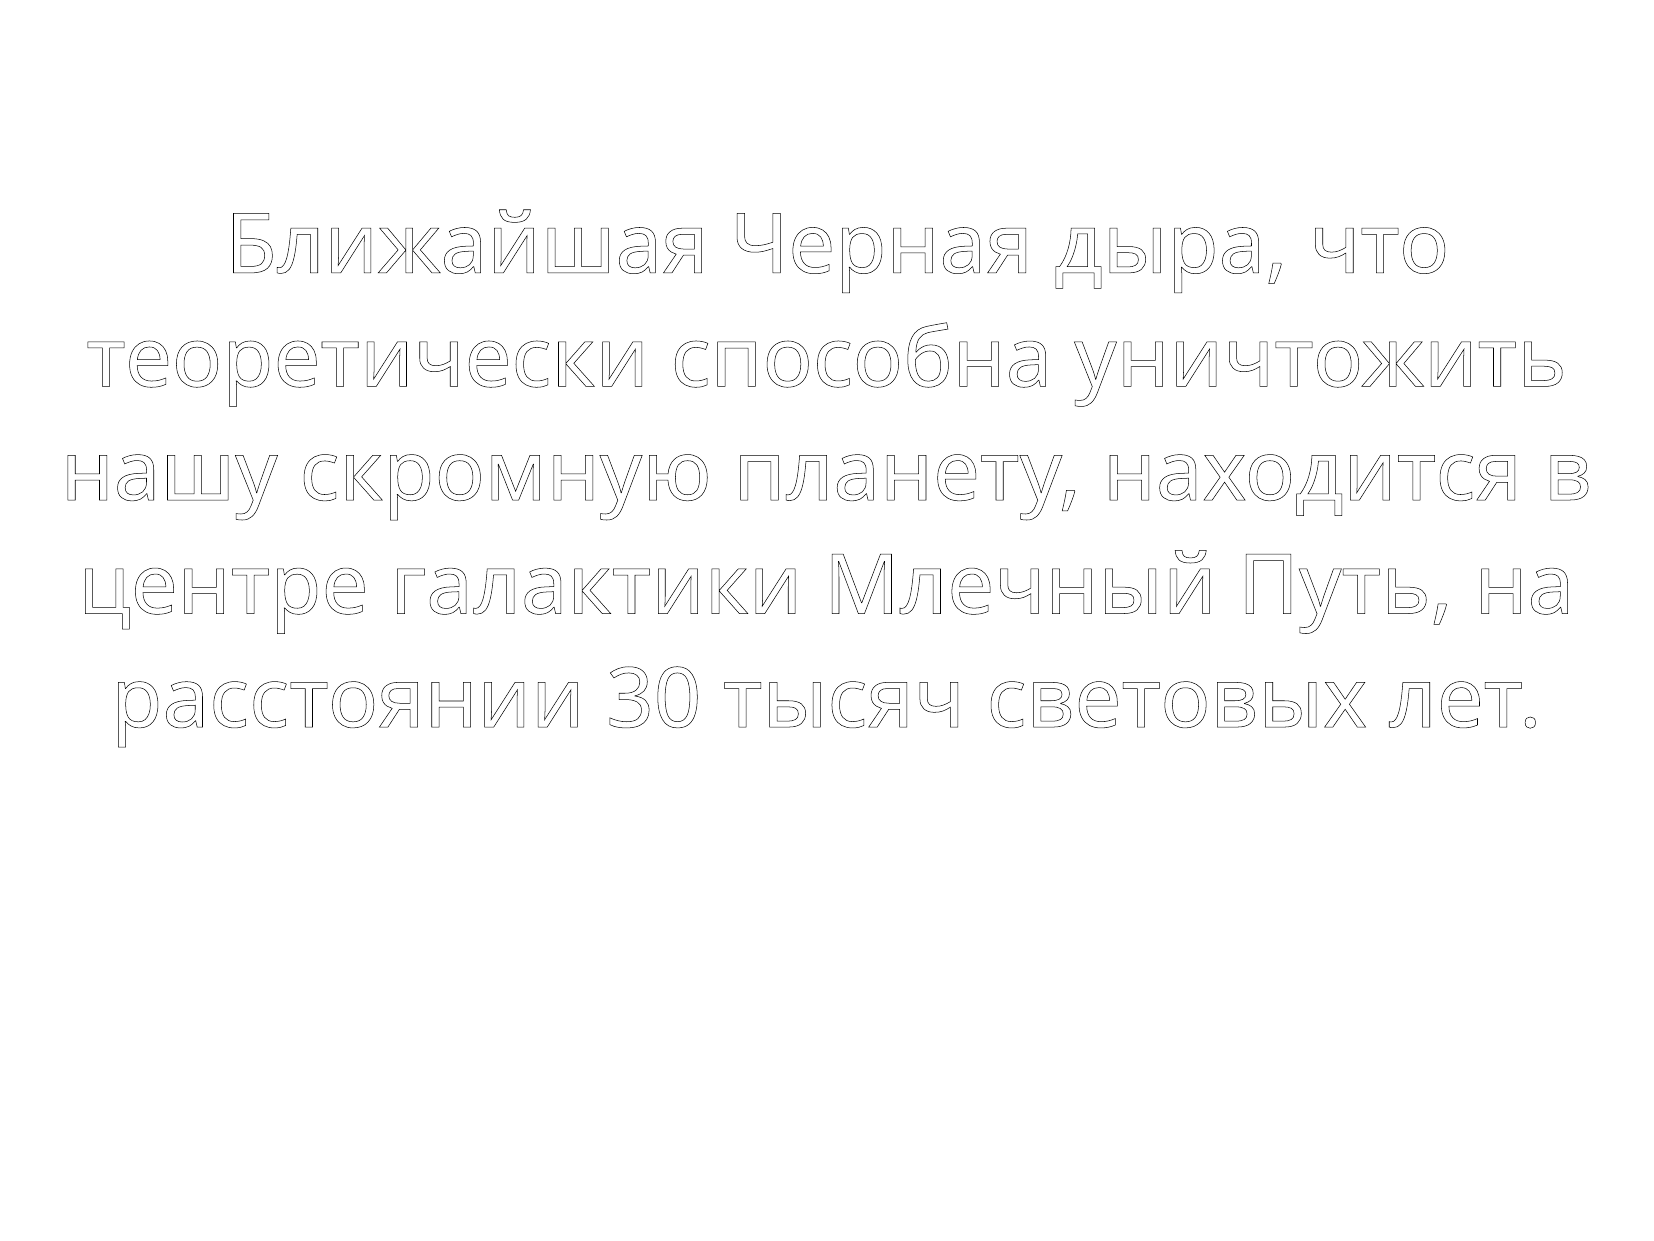

# Ближайшая Черная дыра, что теоретически способна уничтожить нашу скромную планету, находится в центре галактики Млечный Путь, на расстоянии 30 тысяч световых лет.